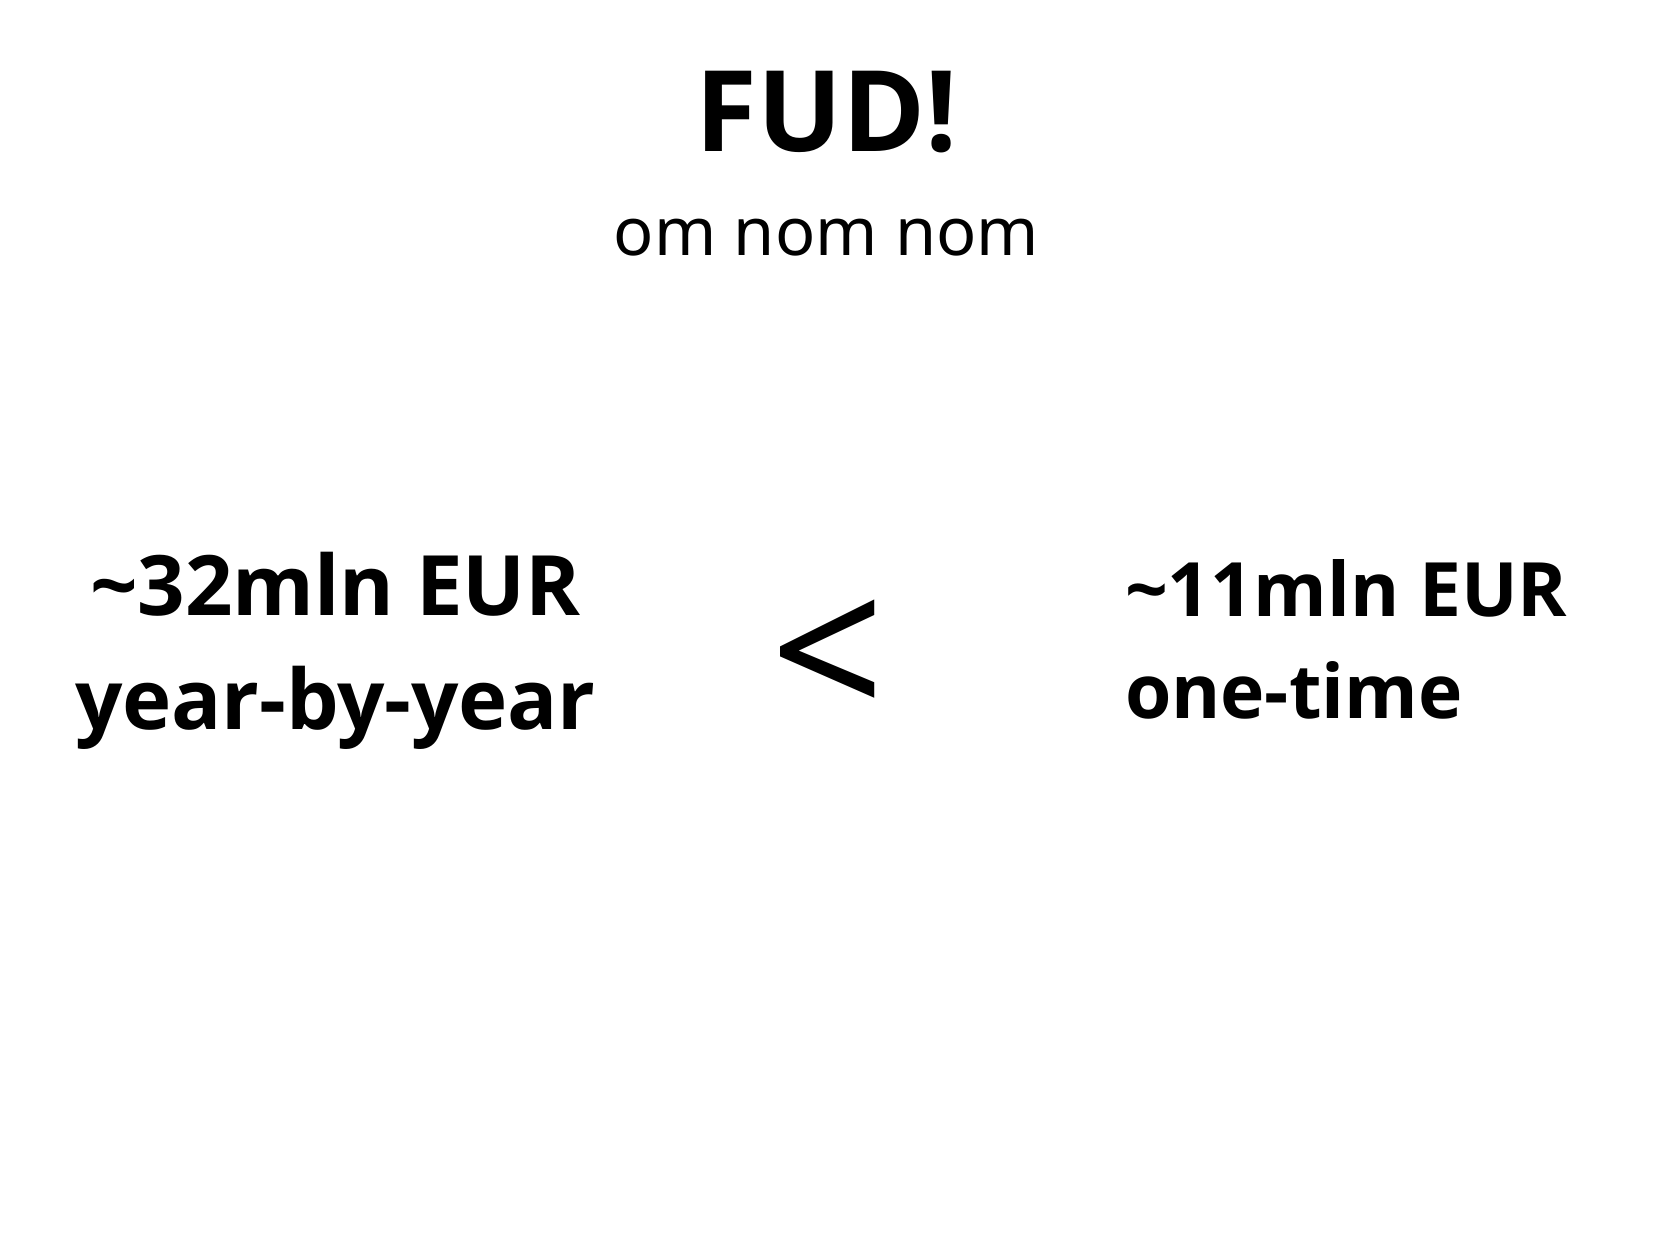

# FUD! om nom nom
<
~32mln EUR
year-by-year
~11mln EUR
one-time